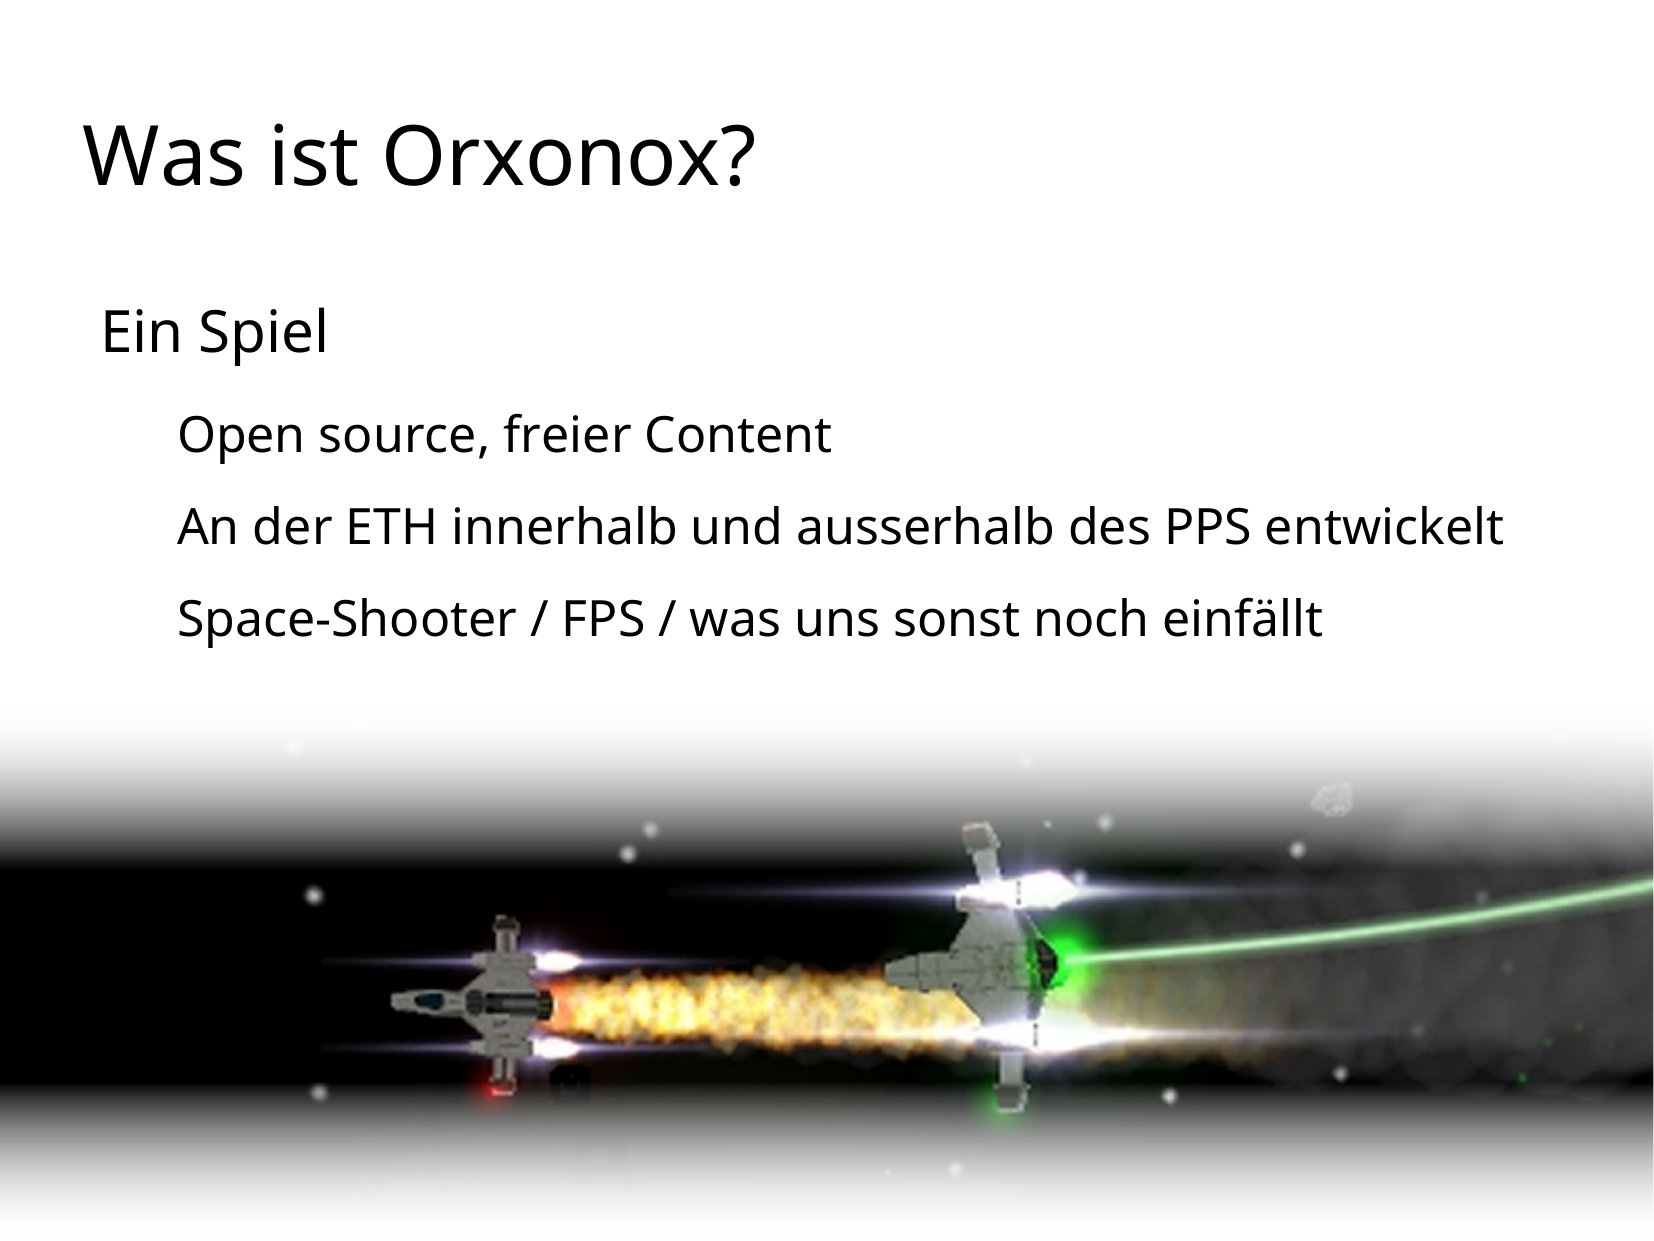

# Was ist Orxonox?
Ein Spiel
Open source, freier Content
An der ETH innerhalb und ausserhalb des PPS entwickelt
Space-Shooter / FPS / was uns sonst noch einfällt